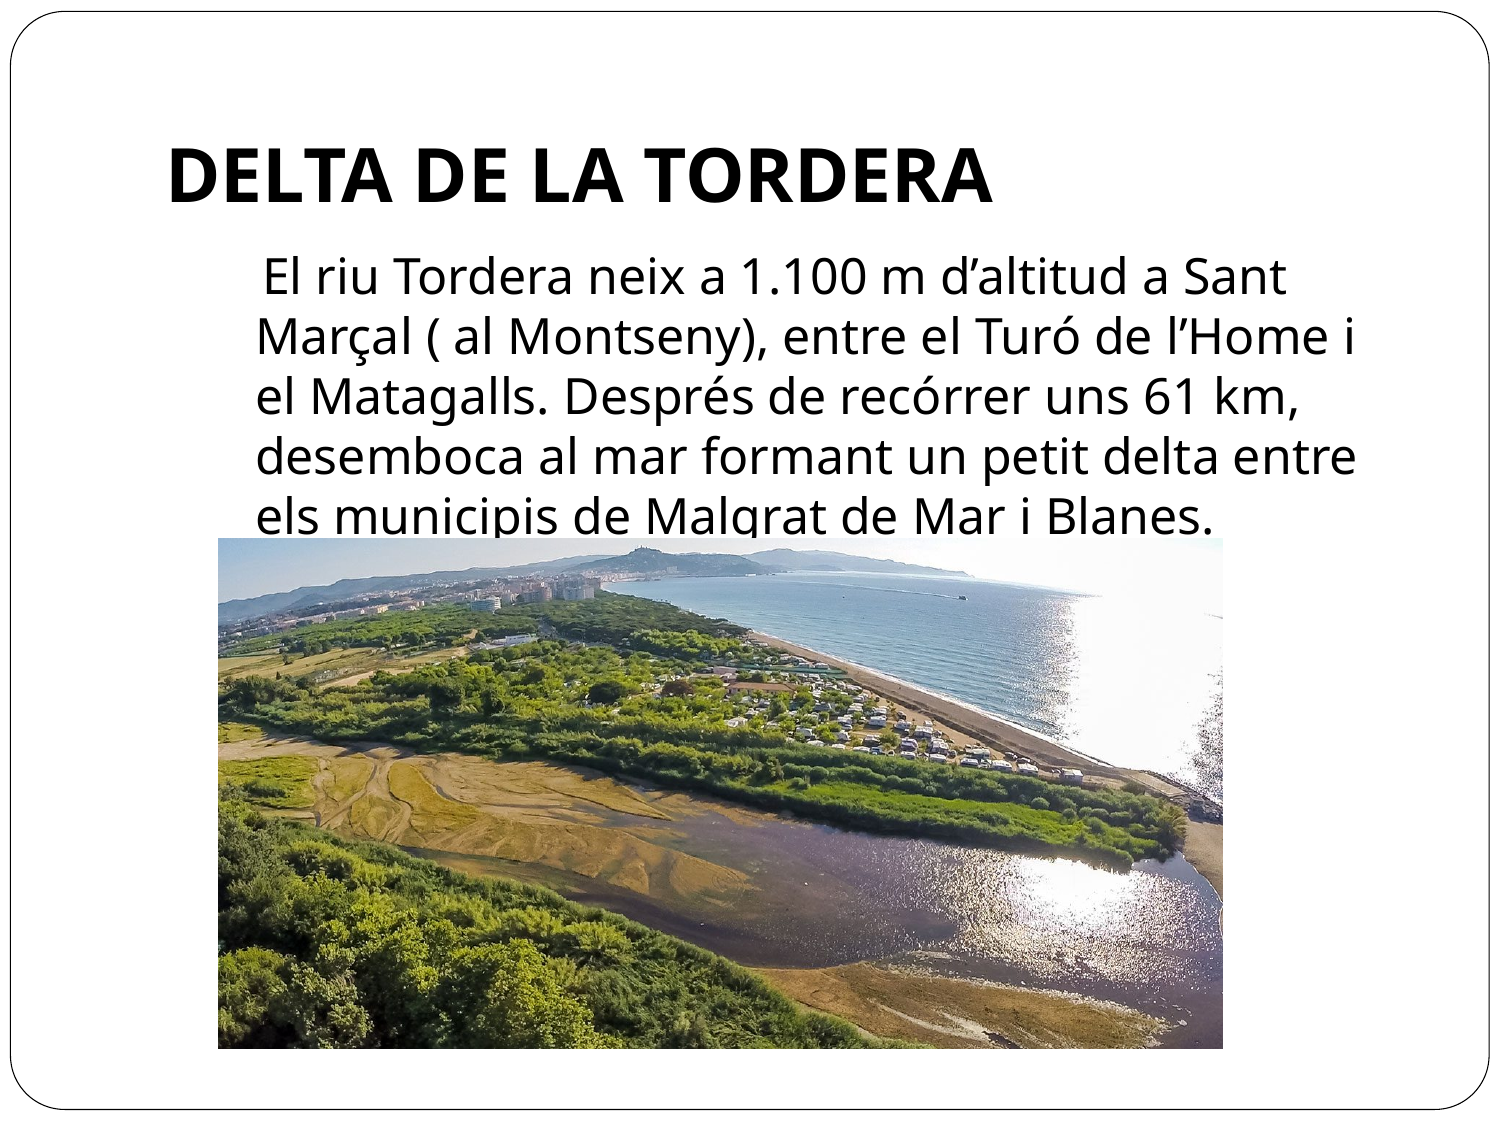

# DELTA DE LA TORDERA
 El riu Tordera neix a 1.100 m d’altitud a Sant Marçal ( al Montseny), entre el Turó de l’Home i el Matagalls. Després de recórrer uns 61 km, desemboca al mar formant un petit delta entre els municipis de Malgrat de Mar i Blanes.